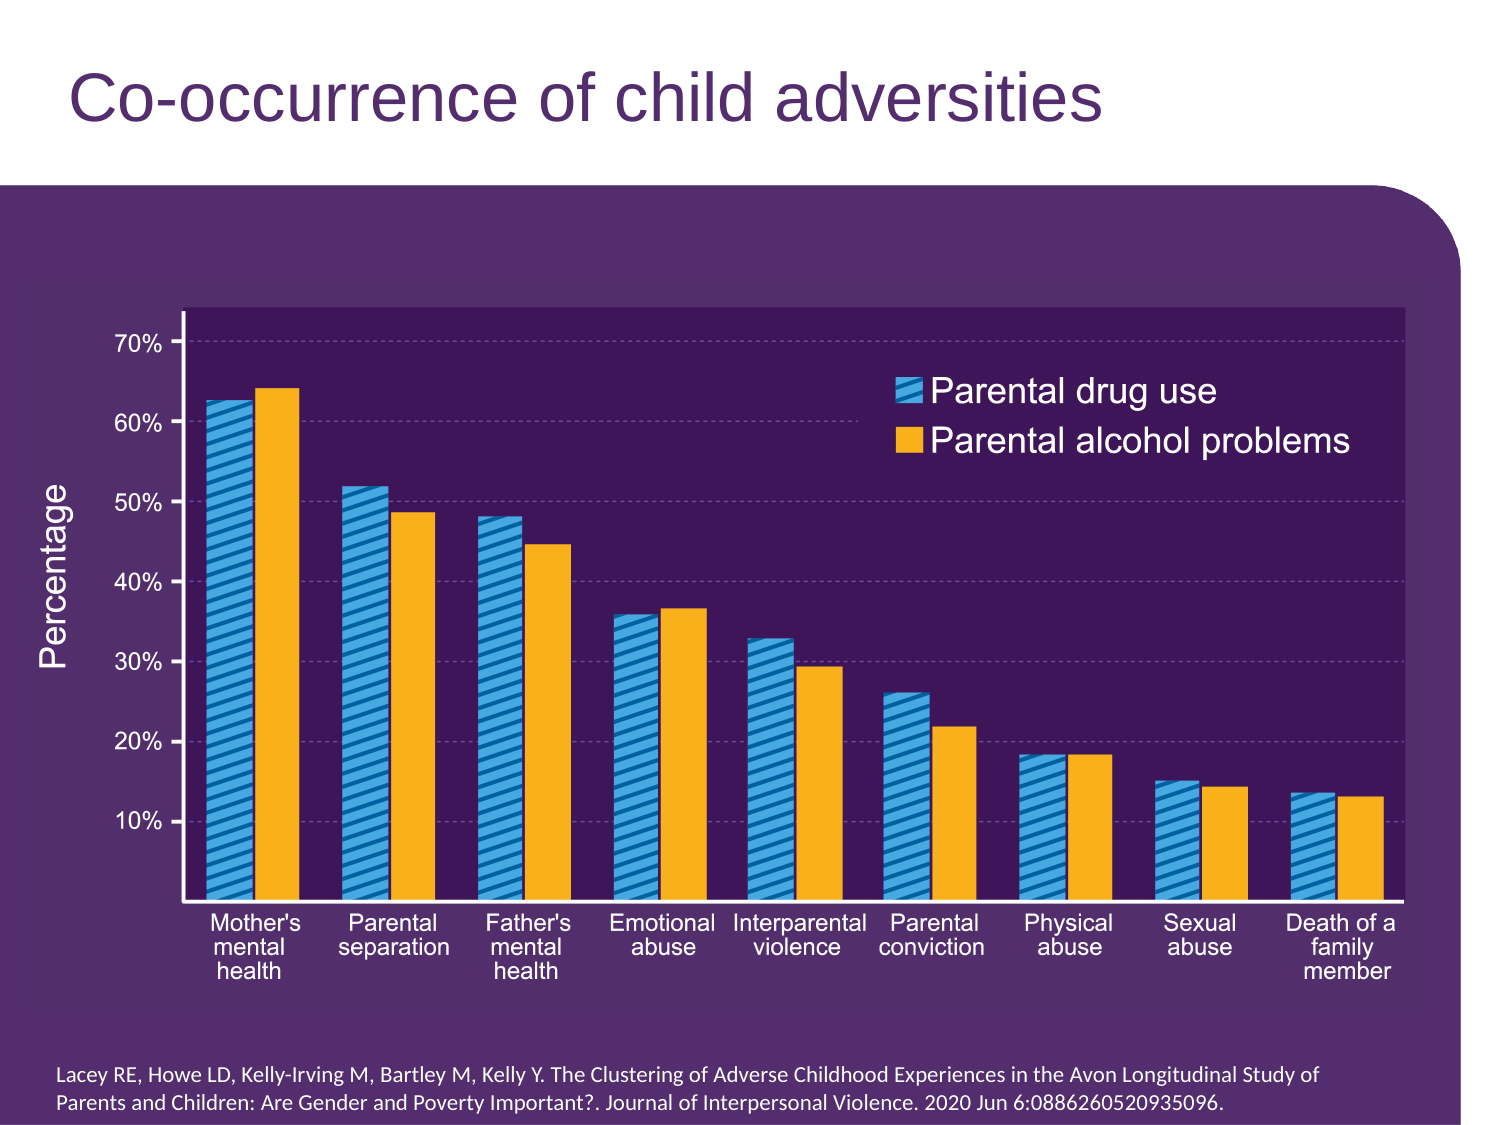

# Co-occurrence of child adversities
Lacey RE, Howe LD, Kelly-Irving M, Bartley M, Kelly Y. The Clustering of Adverse Childhood Experiences in the Avon Longitudinal Study of Parents and Children: Are Gender and Poverty Important?. Journal of Interpersonal Violence. 2020 Jun 6:0886260520935096.